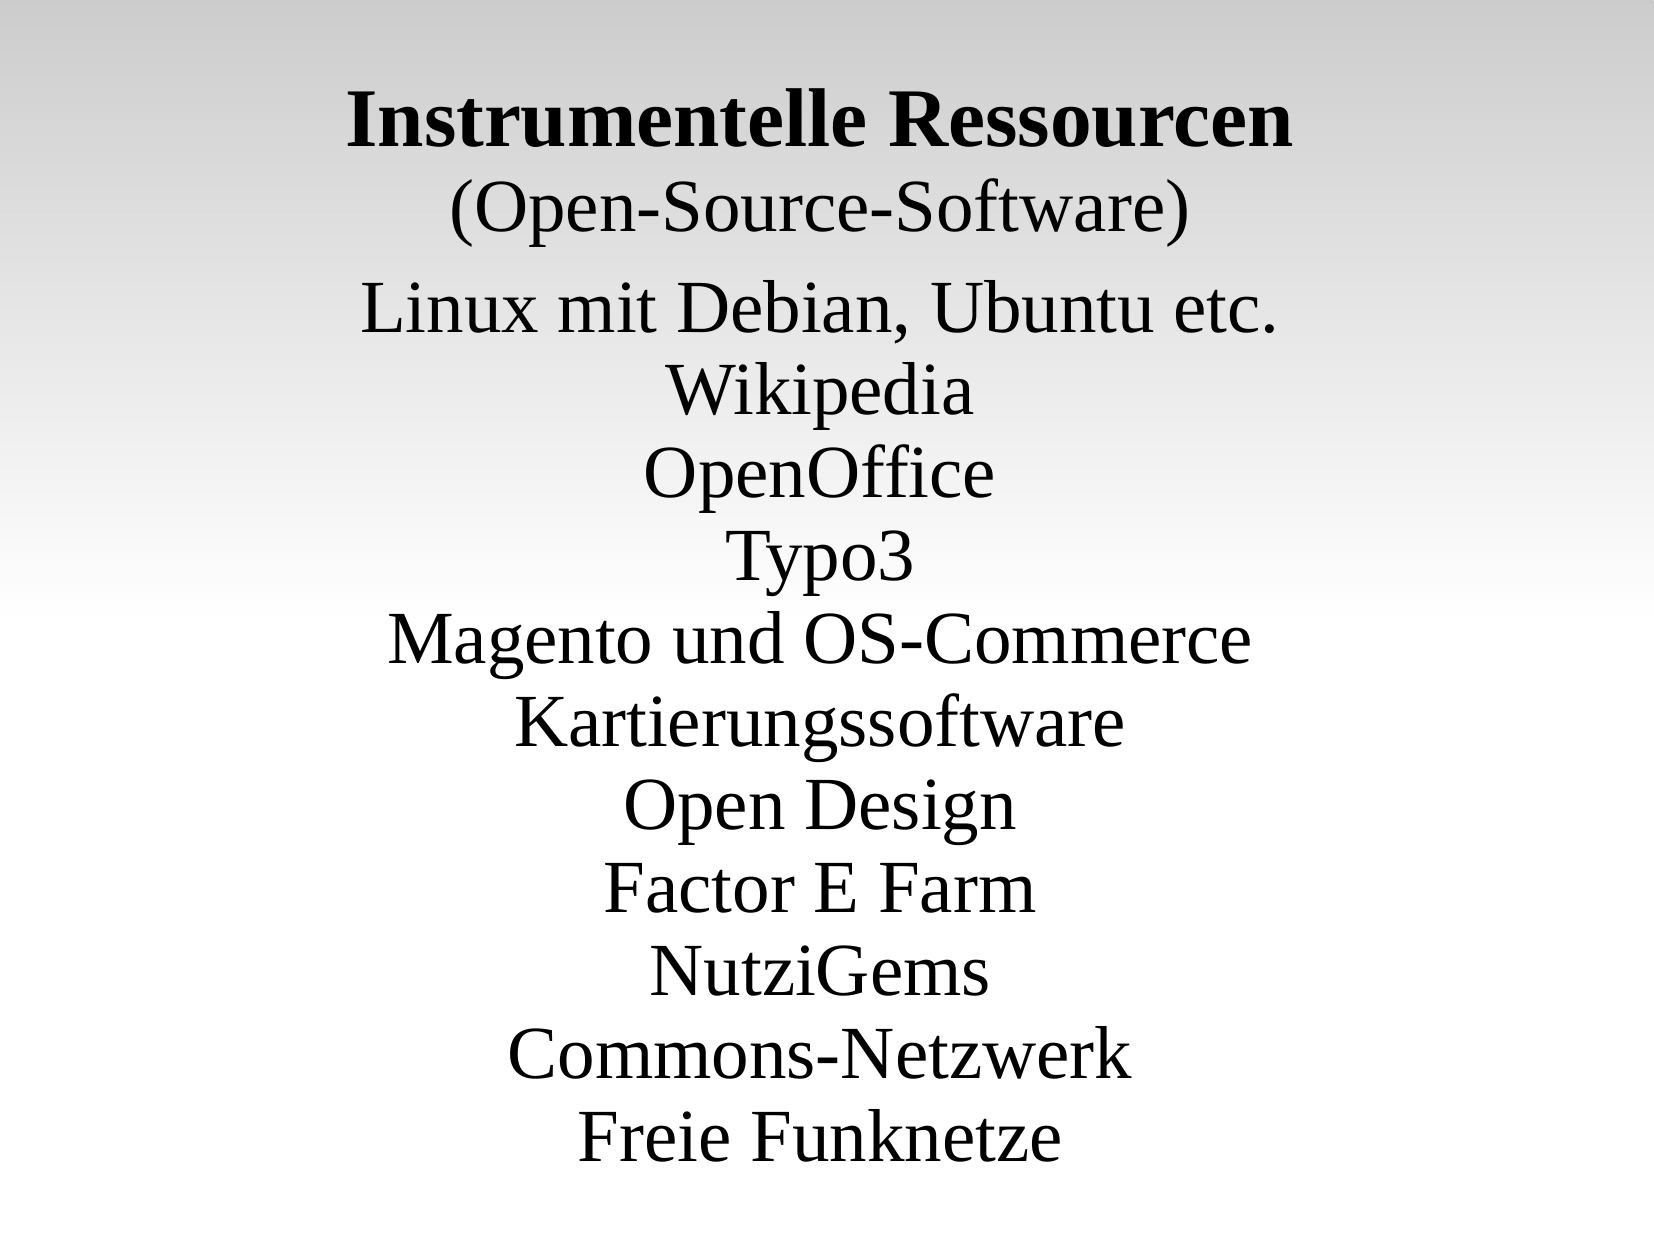

Instrumentelle Ressourcen
(Open-Source-Software)
Linux mit Debian, Ubuntu etc.
Wikipedia
OpenOffice
Typo3
Magento und OS-Commerce
Kartierungssoftware
Open Design
Factor E Farm
NutziGems
Commons-Netzwerk
Freie Funknetze